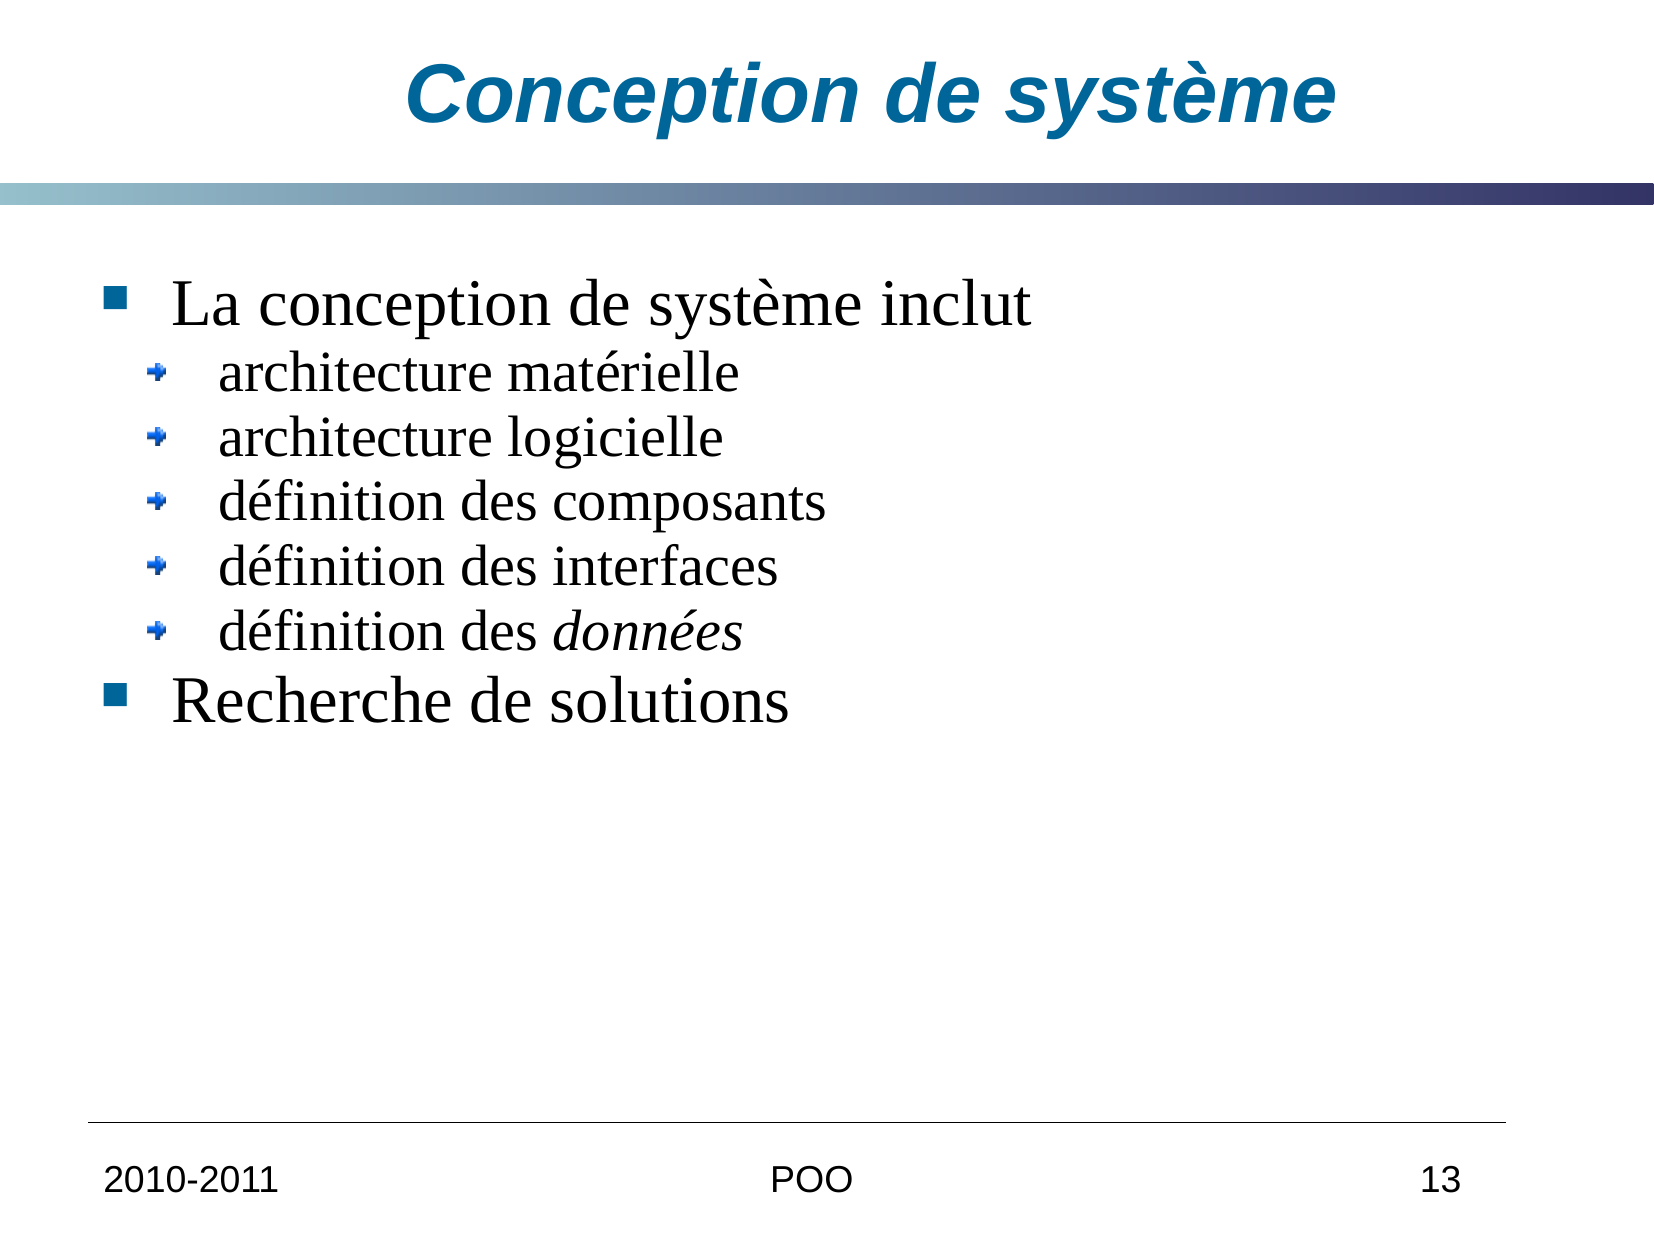

# Conception de système
La conception de système inclut
architecture matérielle
architecture logicielle
définition des composants
définition des interfaces
définition des données
Recherche de solutions